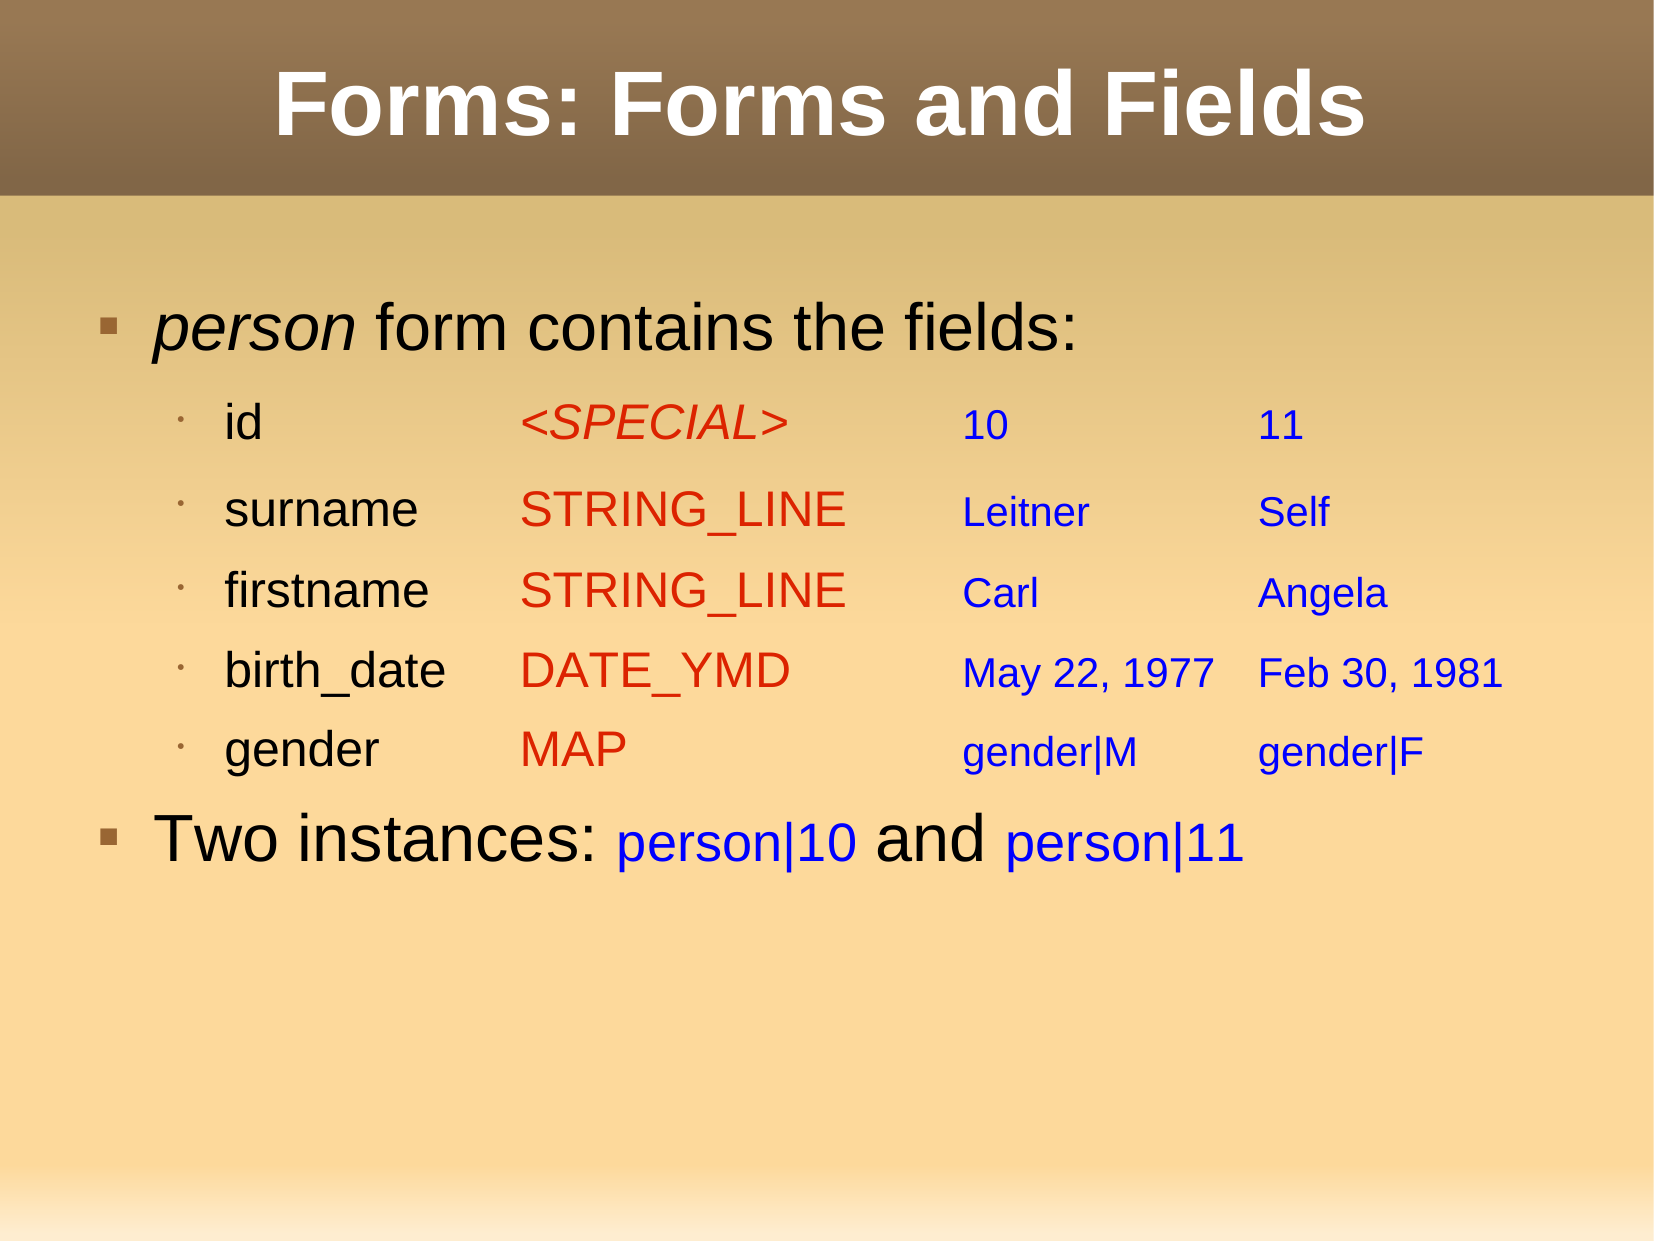

# Forms: Forms and Fields
person form contains the fields:
id				<SPECIAL> 		10				11
surname	 	STRING_LINE 		Leitner			Self
firstname		STRING_LINE		Carl			Angela
birth_date	DATE_YMD 		May 22, 1977	Feb 30, 1981
gender		MAP					gender|M		gender|F
Two instances: person|10 and person|11